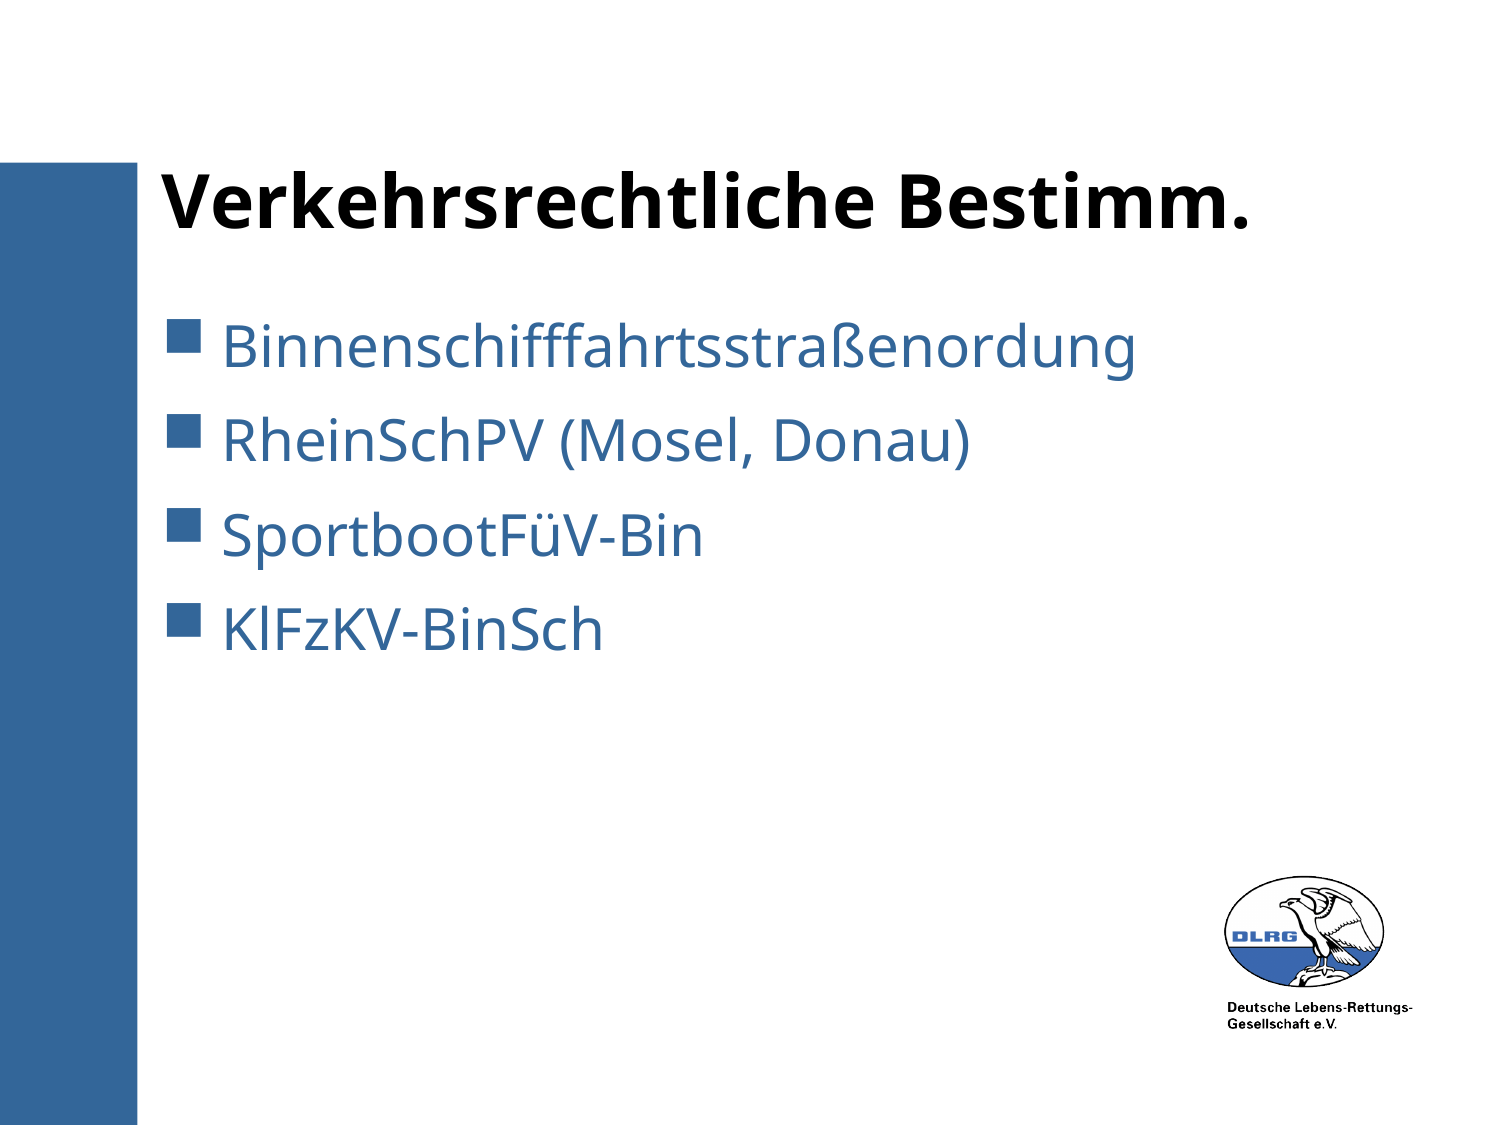

Verkehrsrechtliche Bestimm.
 Binnenschifffahrtsstraßenordung
 RheinSchPV (Mosel, Donau)
 SportbootFüV-Bin
 KlFzKV-BinSch